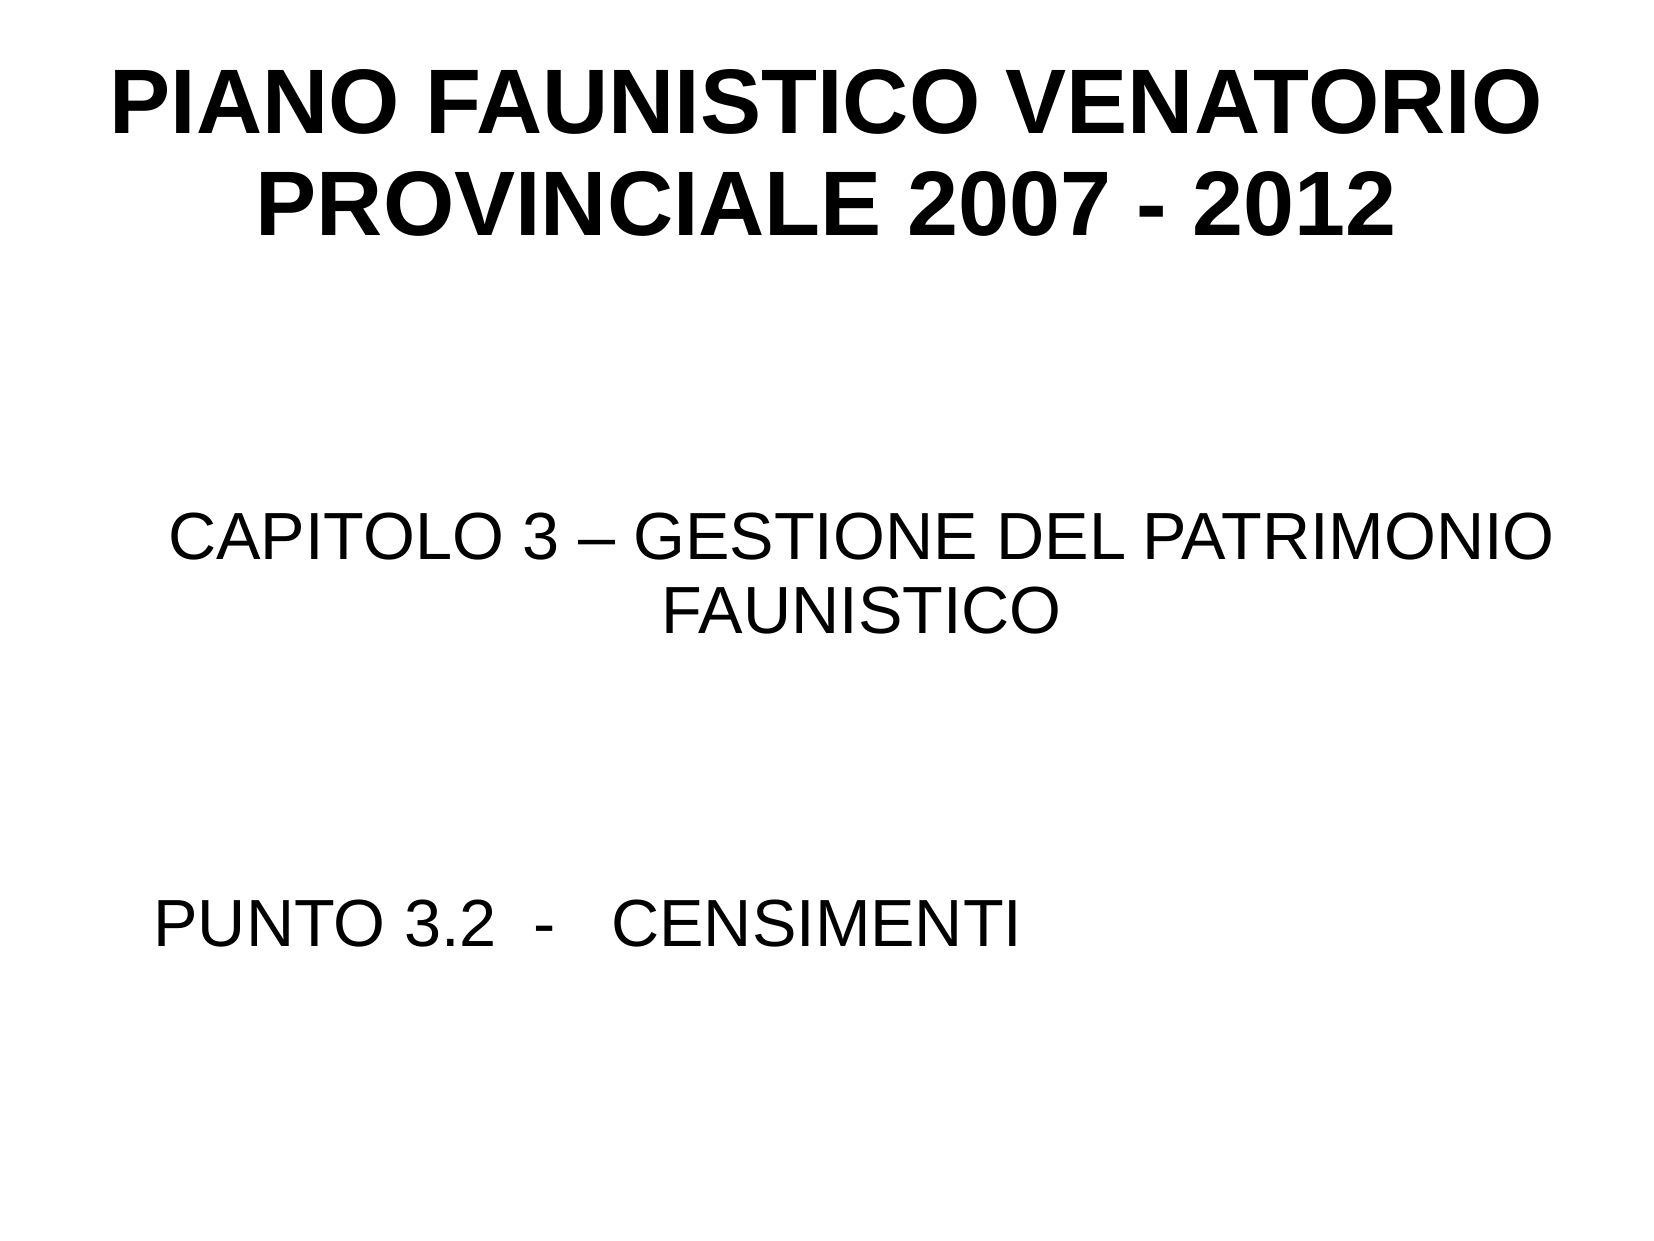

# PIANO FAUNISTICO VENATORIO PROVINCIALE 2007 - 2012
CAPITOLO 3 – GESTIONE DEL PATRIMONIO FAUNISTICO
PUNTO 3.2 - CENSIMENTI